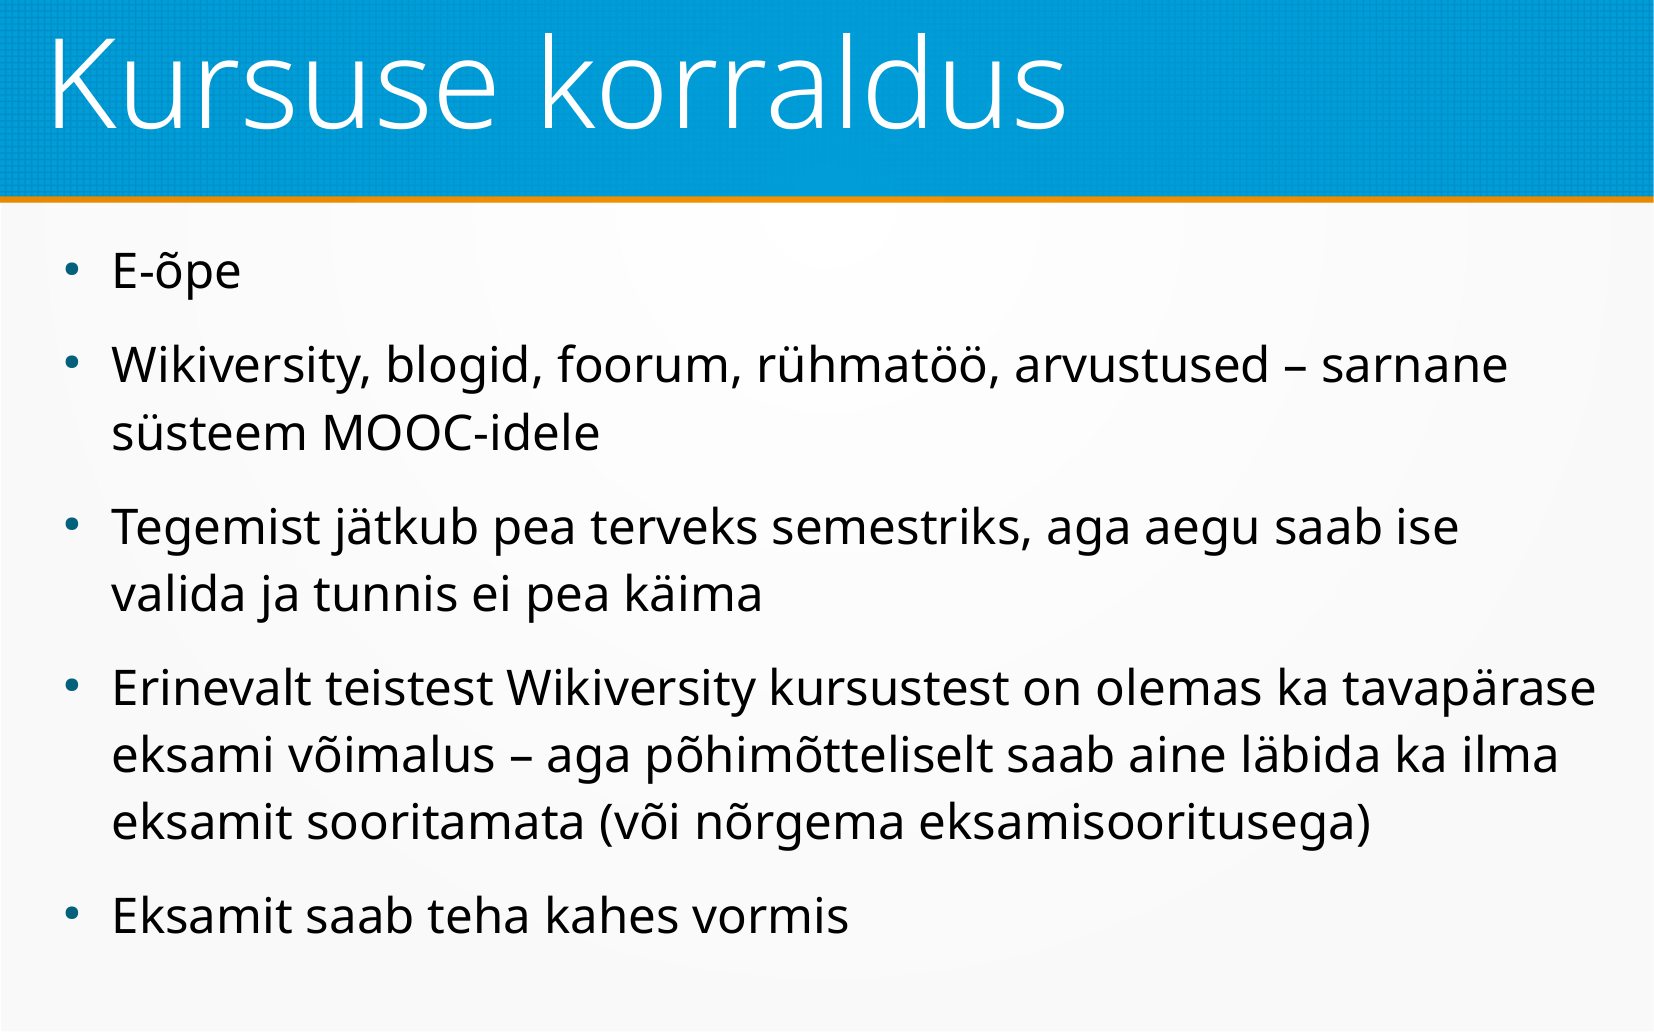

# Kursuse korraldus
E-õpe
Wikiversity, blogid, foorum, rühmatöö, arvustused – sarnane süsteem MOOC-idele
Tegemist jätkub pea terveks semestriks, aga aegu saab ise valida ja tunnis ei pea käima
Erinevalt teistest Wikiversity kursustest on olemas ka tavapärase eksami võimalus – aga põhimõtteliselt saab aine läbida ka ilma eksamit sooritamata (või nõrgema eksamisooritusega)
Eksamit saab teha kahes vormis